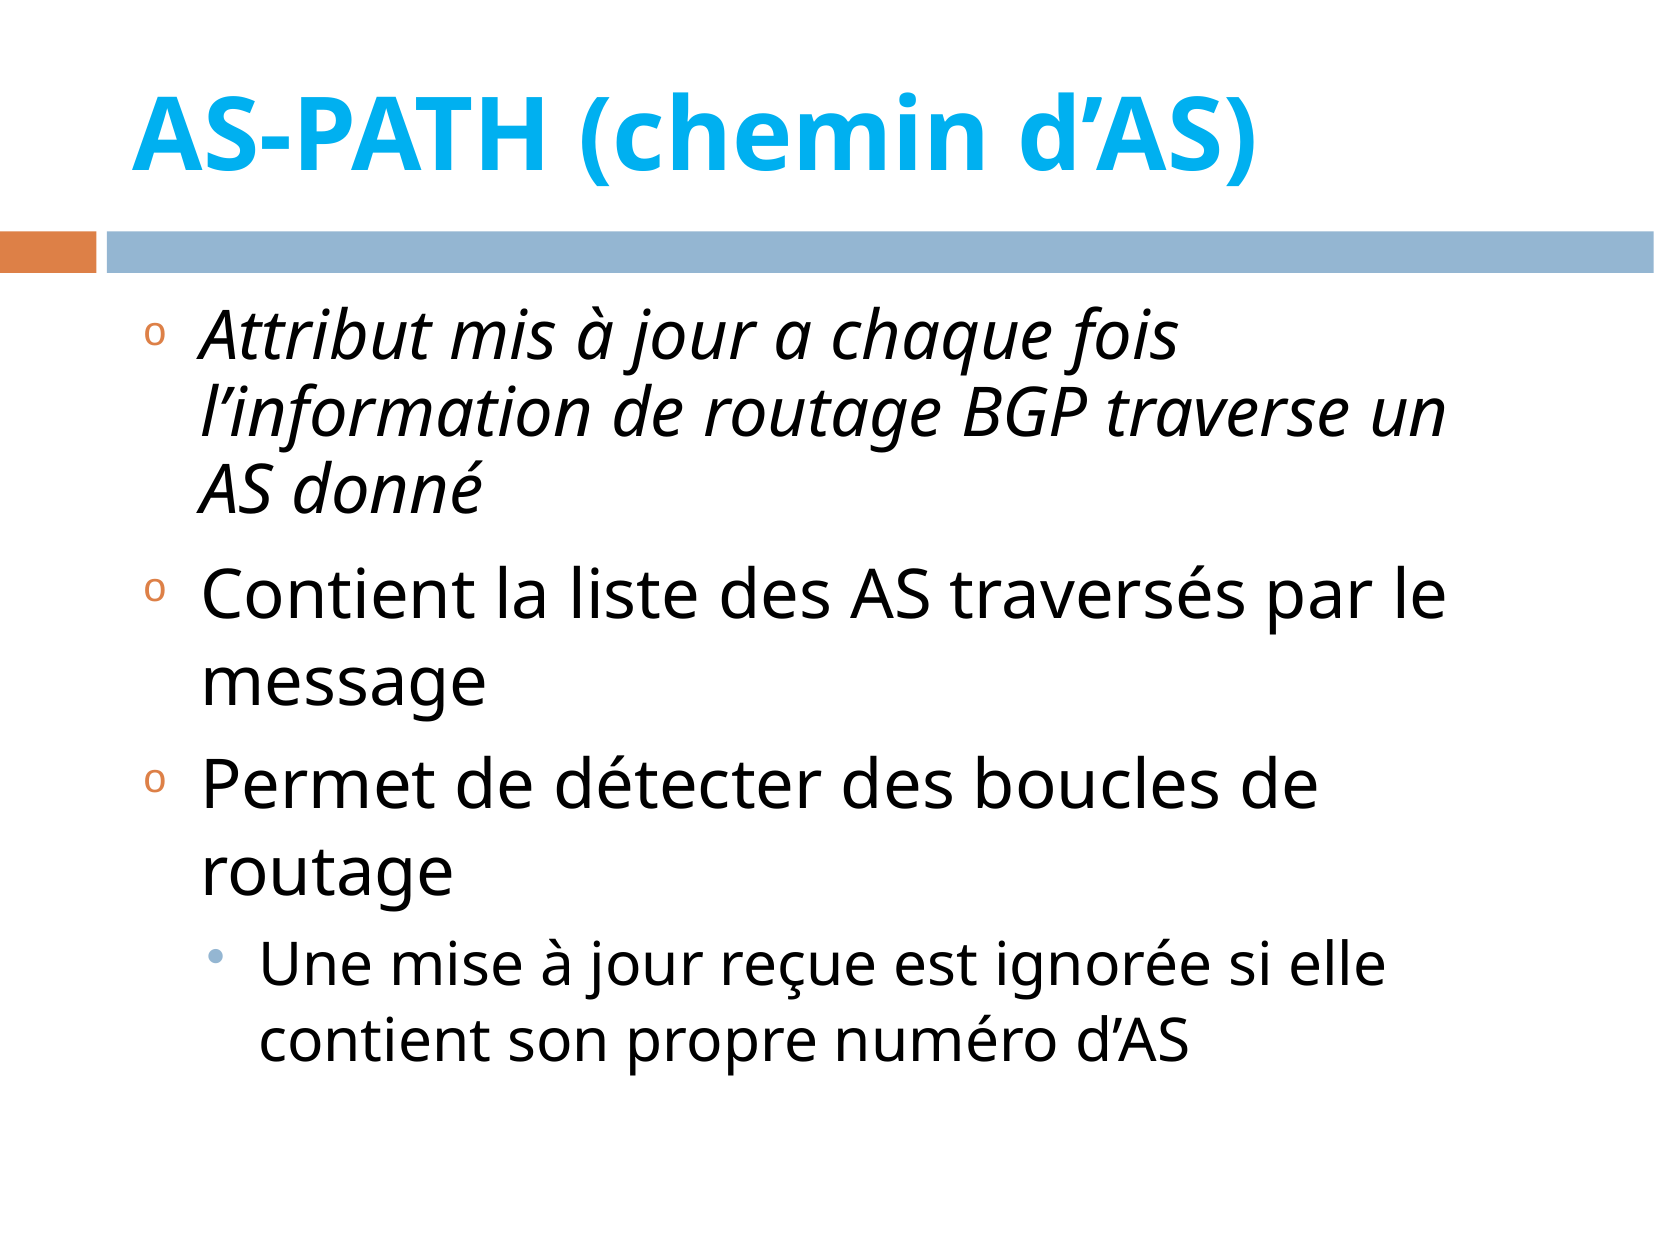

# AS-PATH (chemin d’AS)‏
Attribut mis à jour a chaque fois l’information de routage BGP traverse un AS donné
Contient la liste des AS traversés par le message
Permet de détecter des boucles de routage
Une mise à jour reçue est ignorée si elle contient son propre numéro d’AS